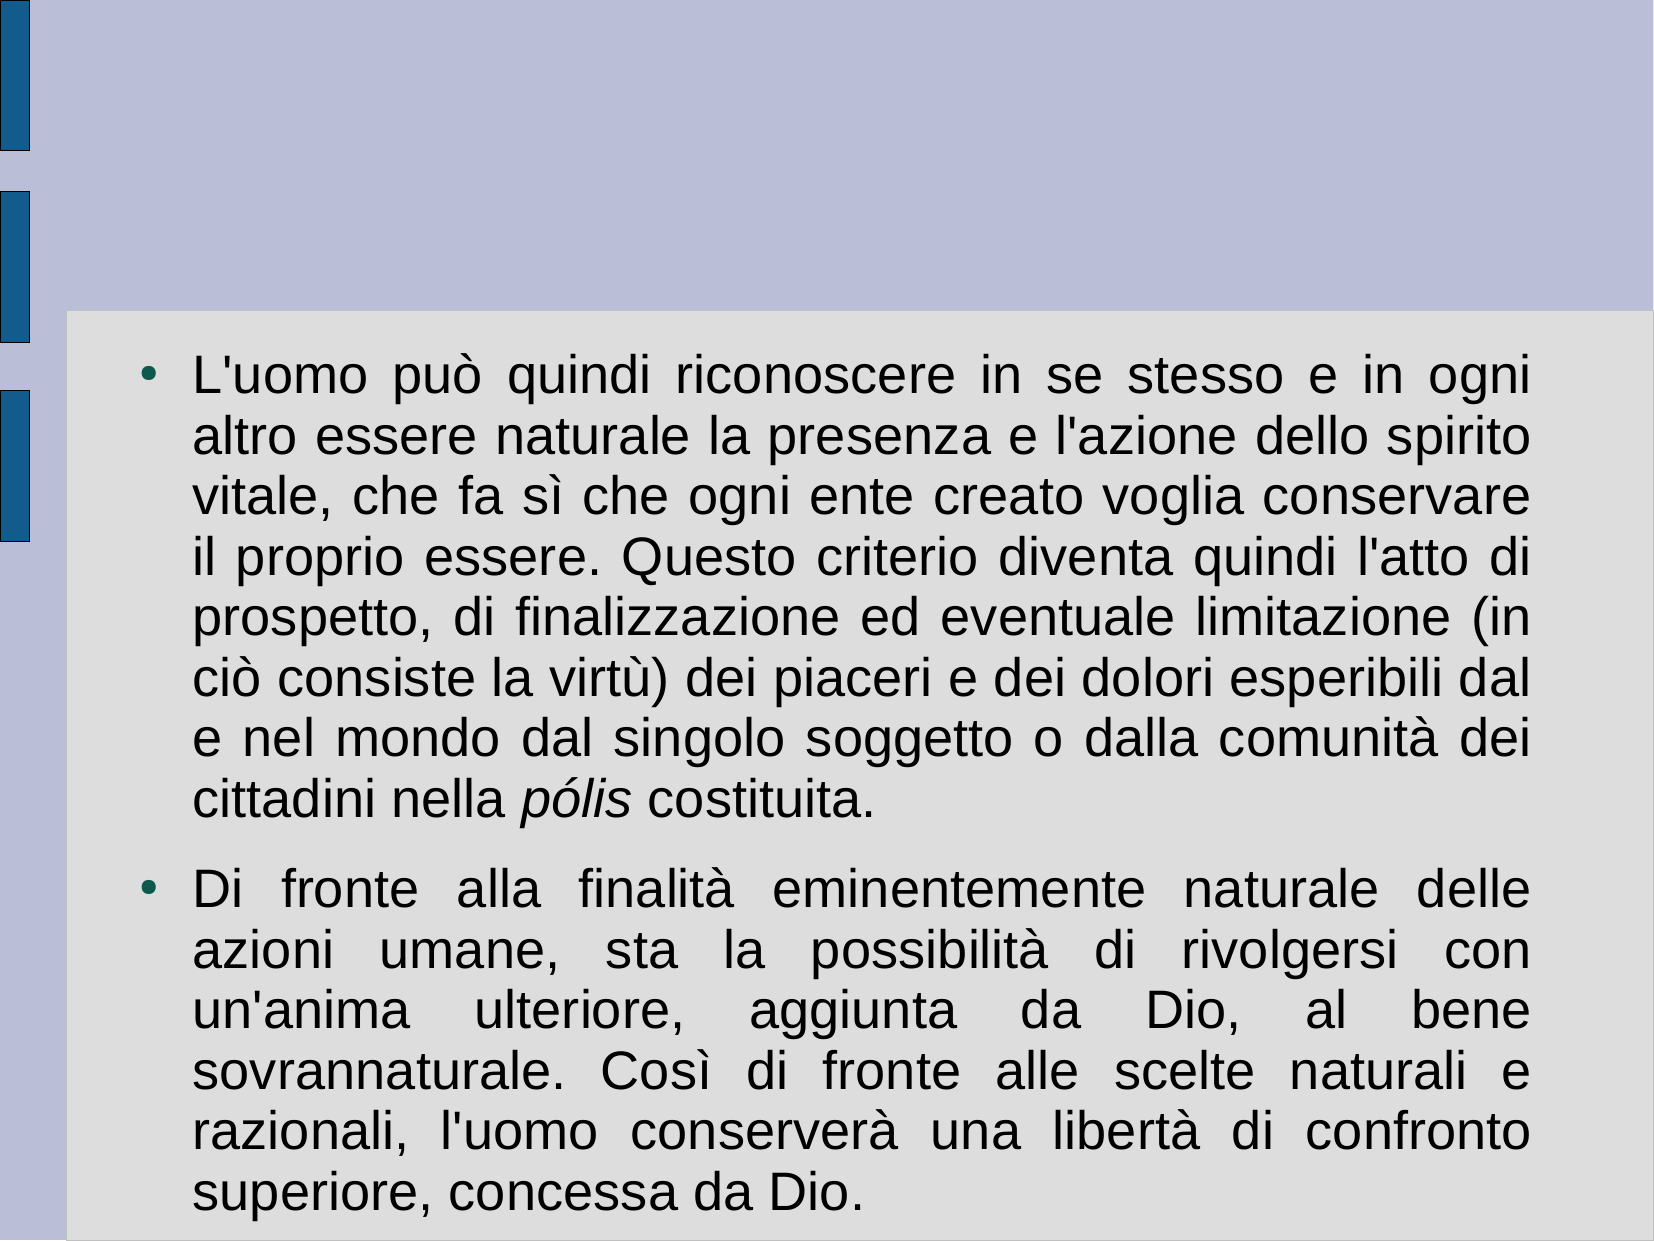

#
L'uomo può quindi riconoscere in se stesso e in ogni altro essere naturale la presenza e l'azione dello spirito vitale, che fa sì che ogni ente creato voglia conservare il proprio essere. Questo criterio diventa quindi l'atto di prospetto, di finalizzazione ed eventuale limitazione (in ciò consiste la virtù) dei piaceri e dei dolori esperibili dal e nel mondo dal singolo soggetto o dalla comunità dei cittadini nella pólis costituita.
Di fronte alla finalità eminentemente naturale delle azioni umane, sta la possibilità di rivolgersi con un'anima ulteriore, aggiunta da Dio, al bene sovrannaturale. Così di fronte alle scelte naturali e razionali, l'uomo conserverà una libertà di confronto superiore, concessa da Dio.